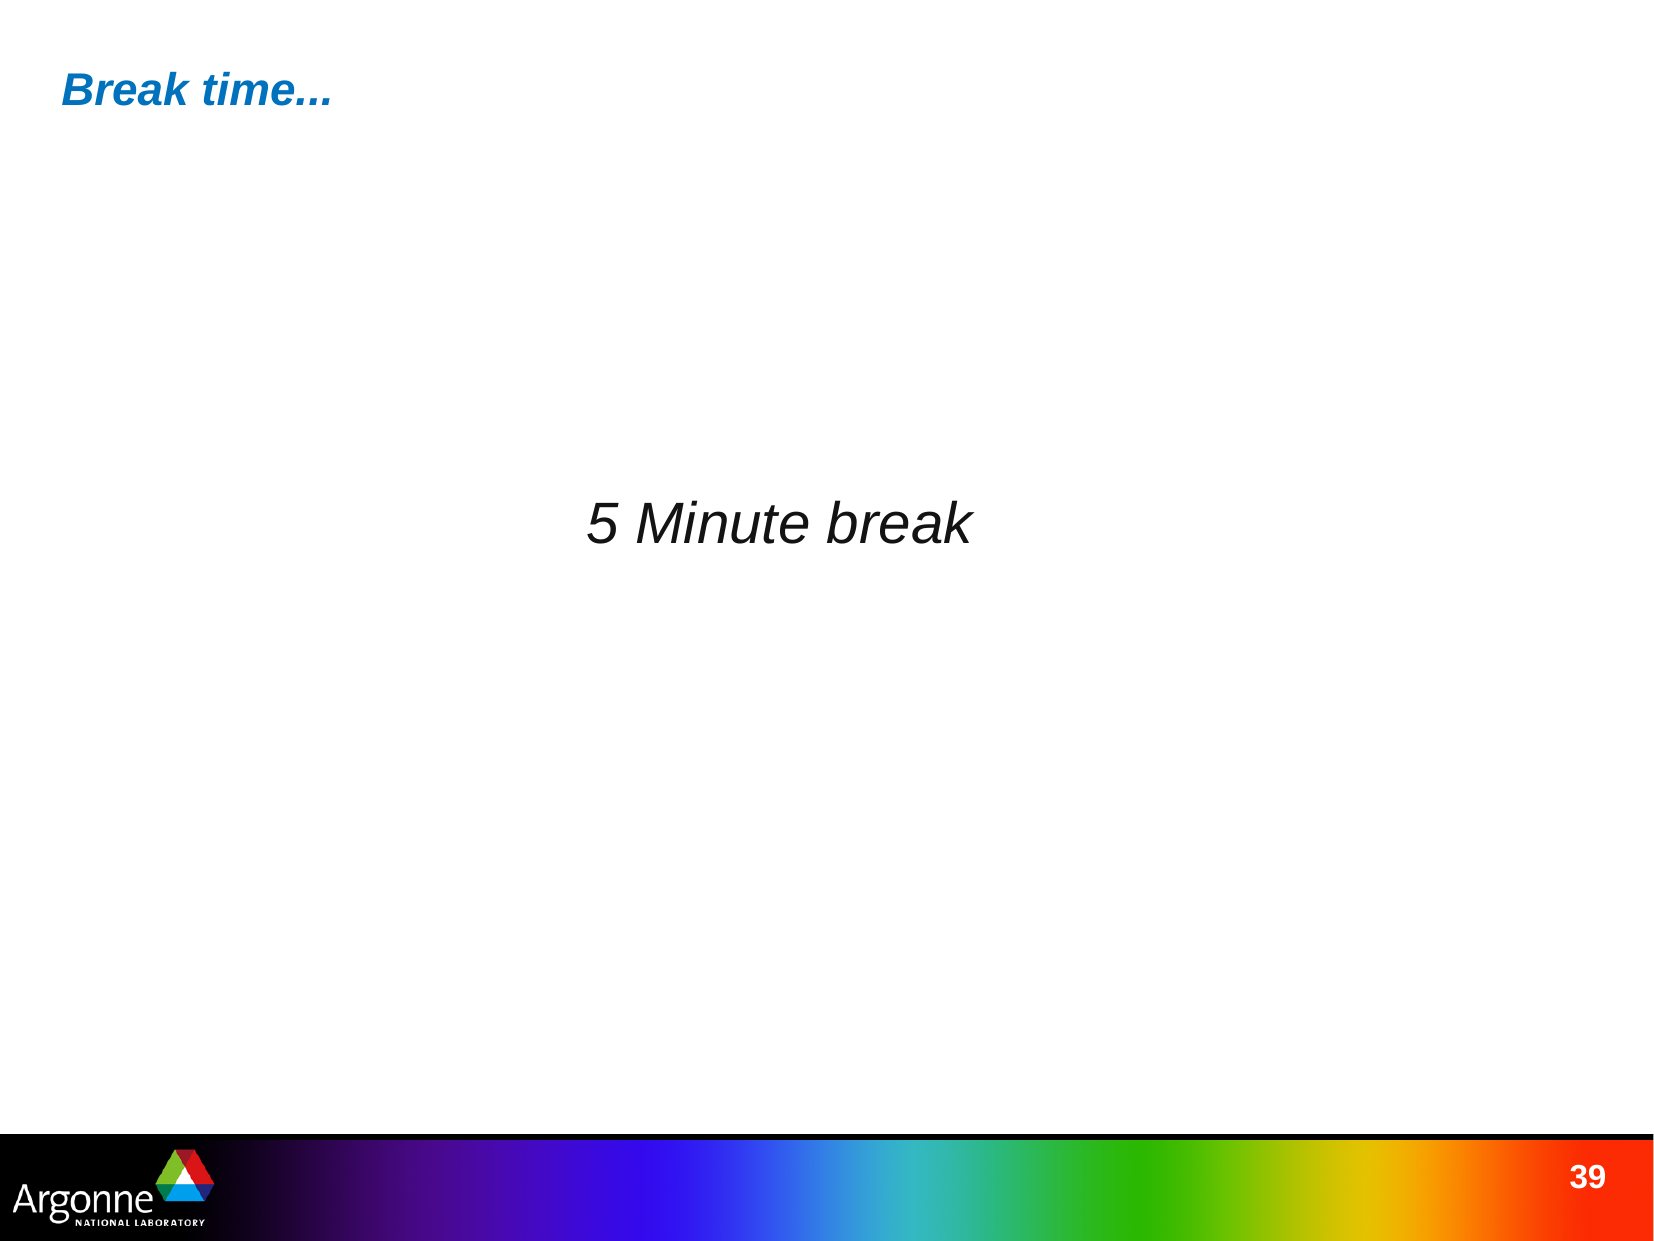

# Break time...
5 Minute break
39